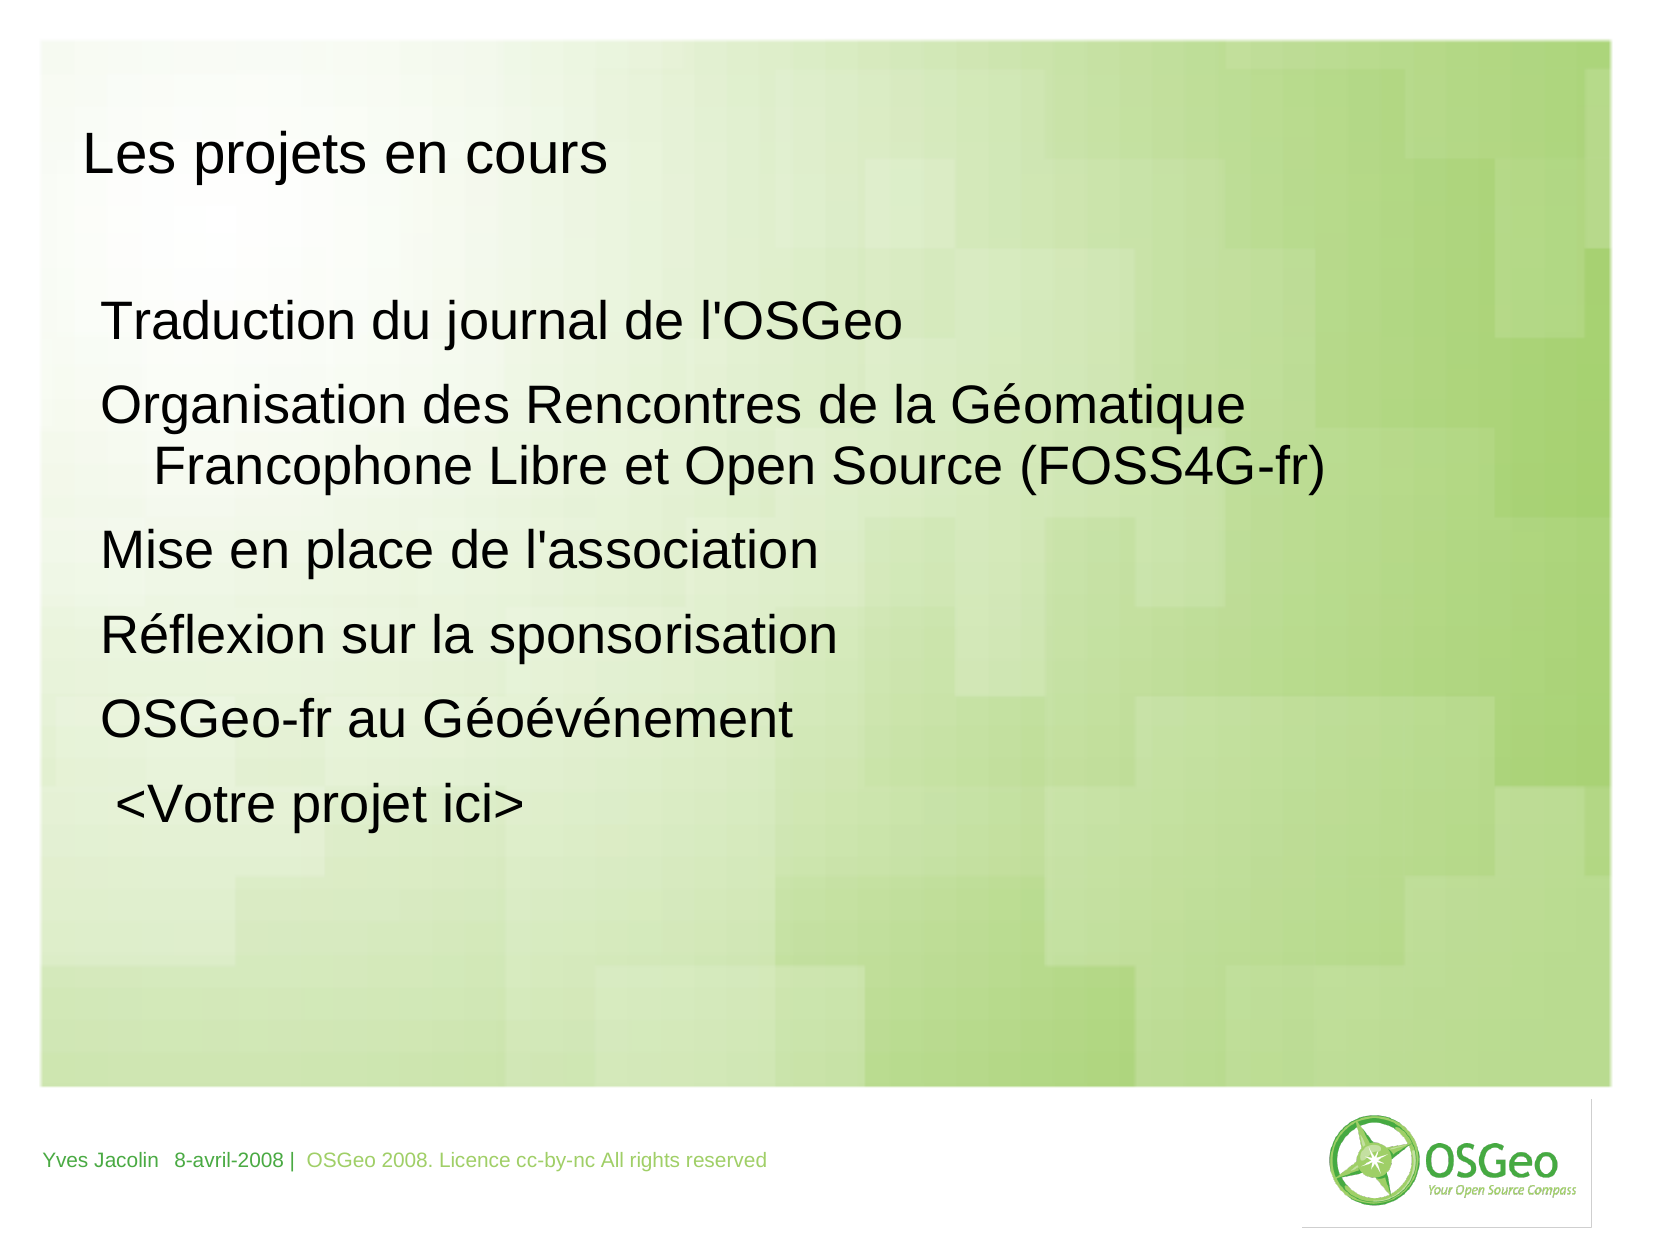

# Les projets en cours
Traduction du journal de l'OSGeo
Organisation des Rencontres de la Géomatique Francophone Libre et Open Source (FOSS4G-fr)
Mise en place de l'association
Réflexion sur la sponsorisation
OSGeo-fr au Géoévénement
 <Votre projet ici>